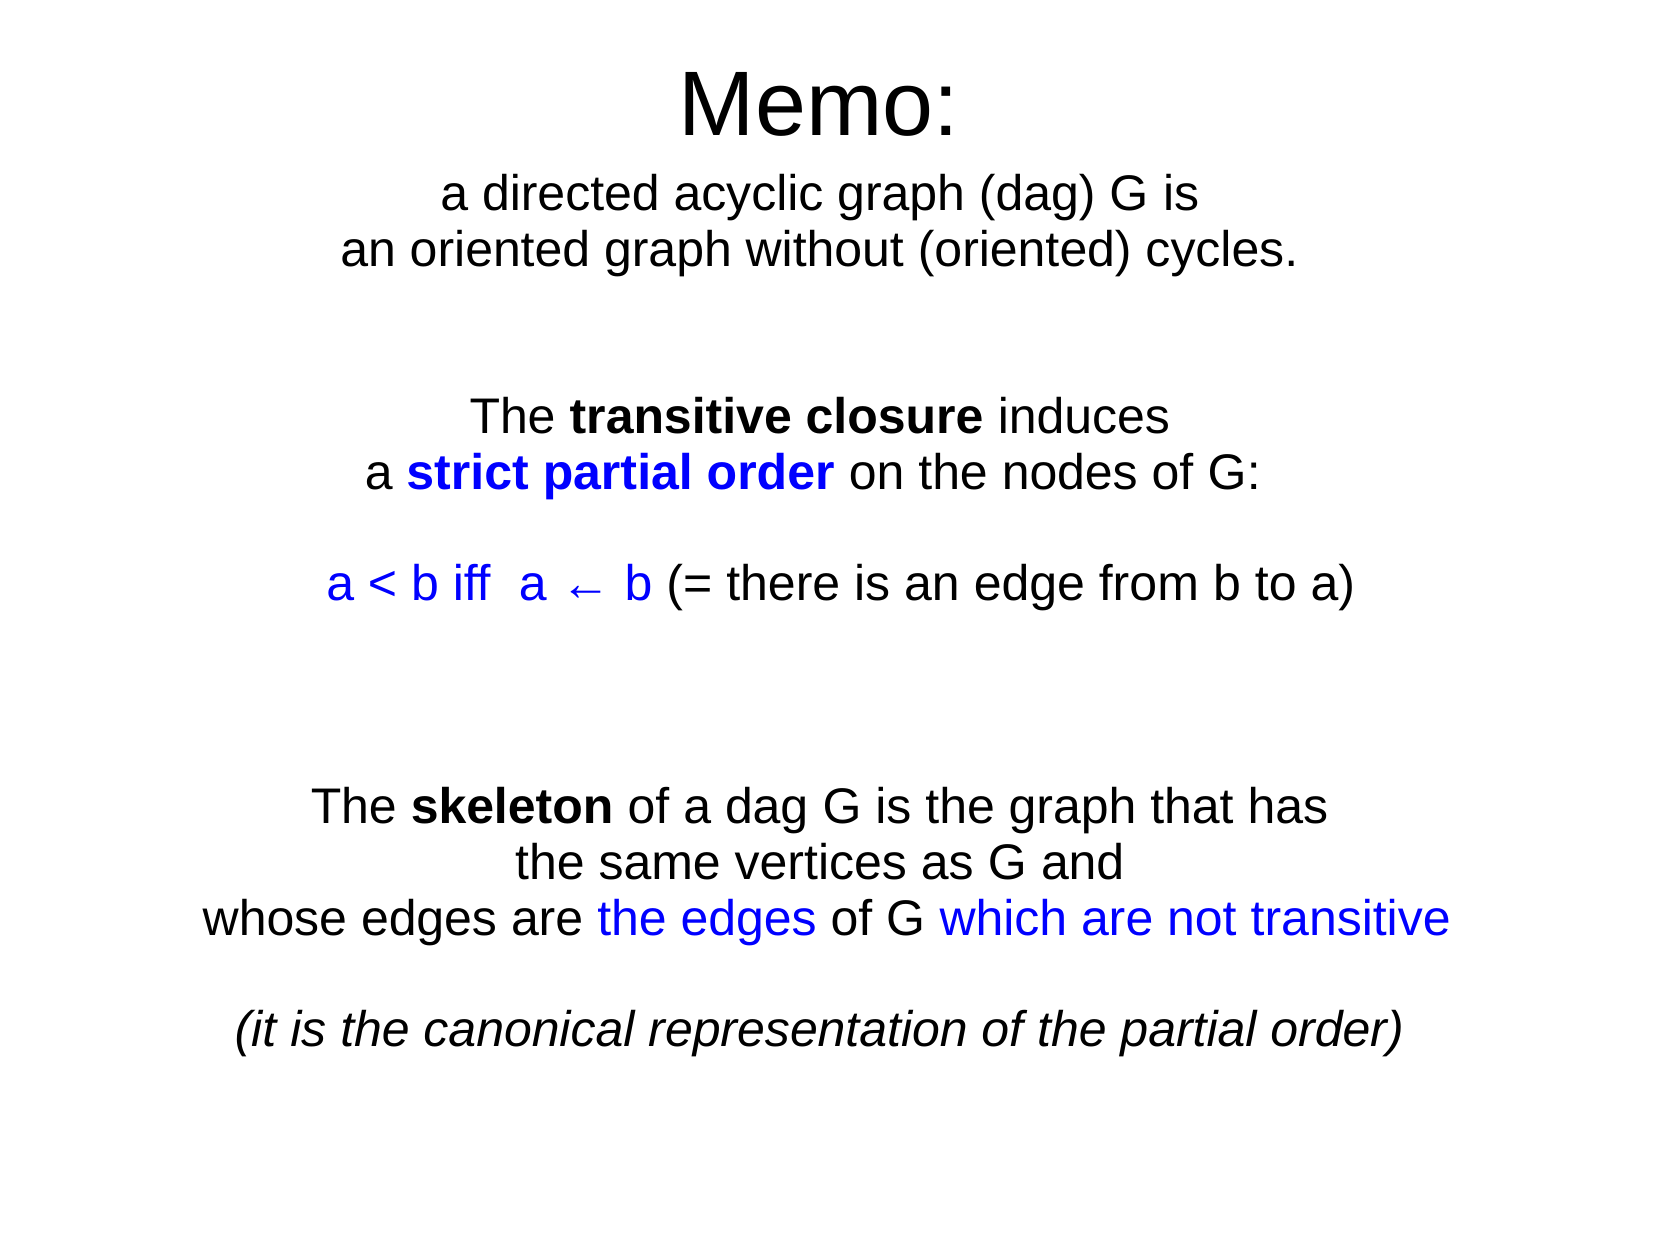

Memo:
# a directed acyclic graph (dag) G is
an oriented graph without (oriented) cycles.
The transitive closure induces
a strict partial order on the nodes of G:
 a < b iff a ← b (= there is an edge from b to a)
The skeleton of a dag G is the graph that has
the same vertices as G and
whose edges are the edges of G which are not transitive
(it is the canonical representation of the partial order)